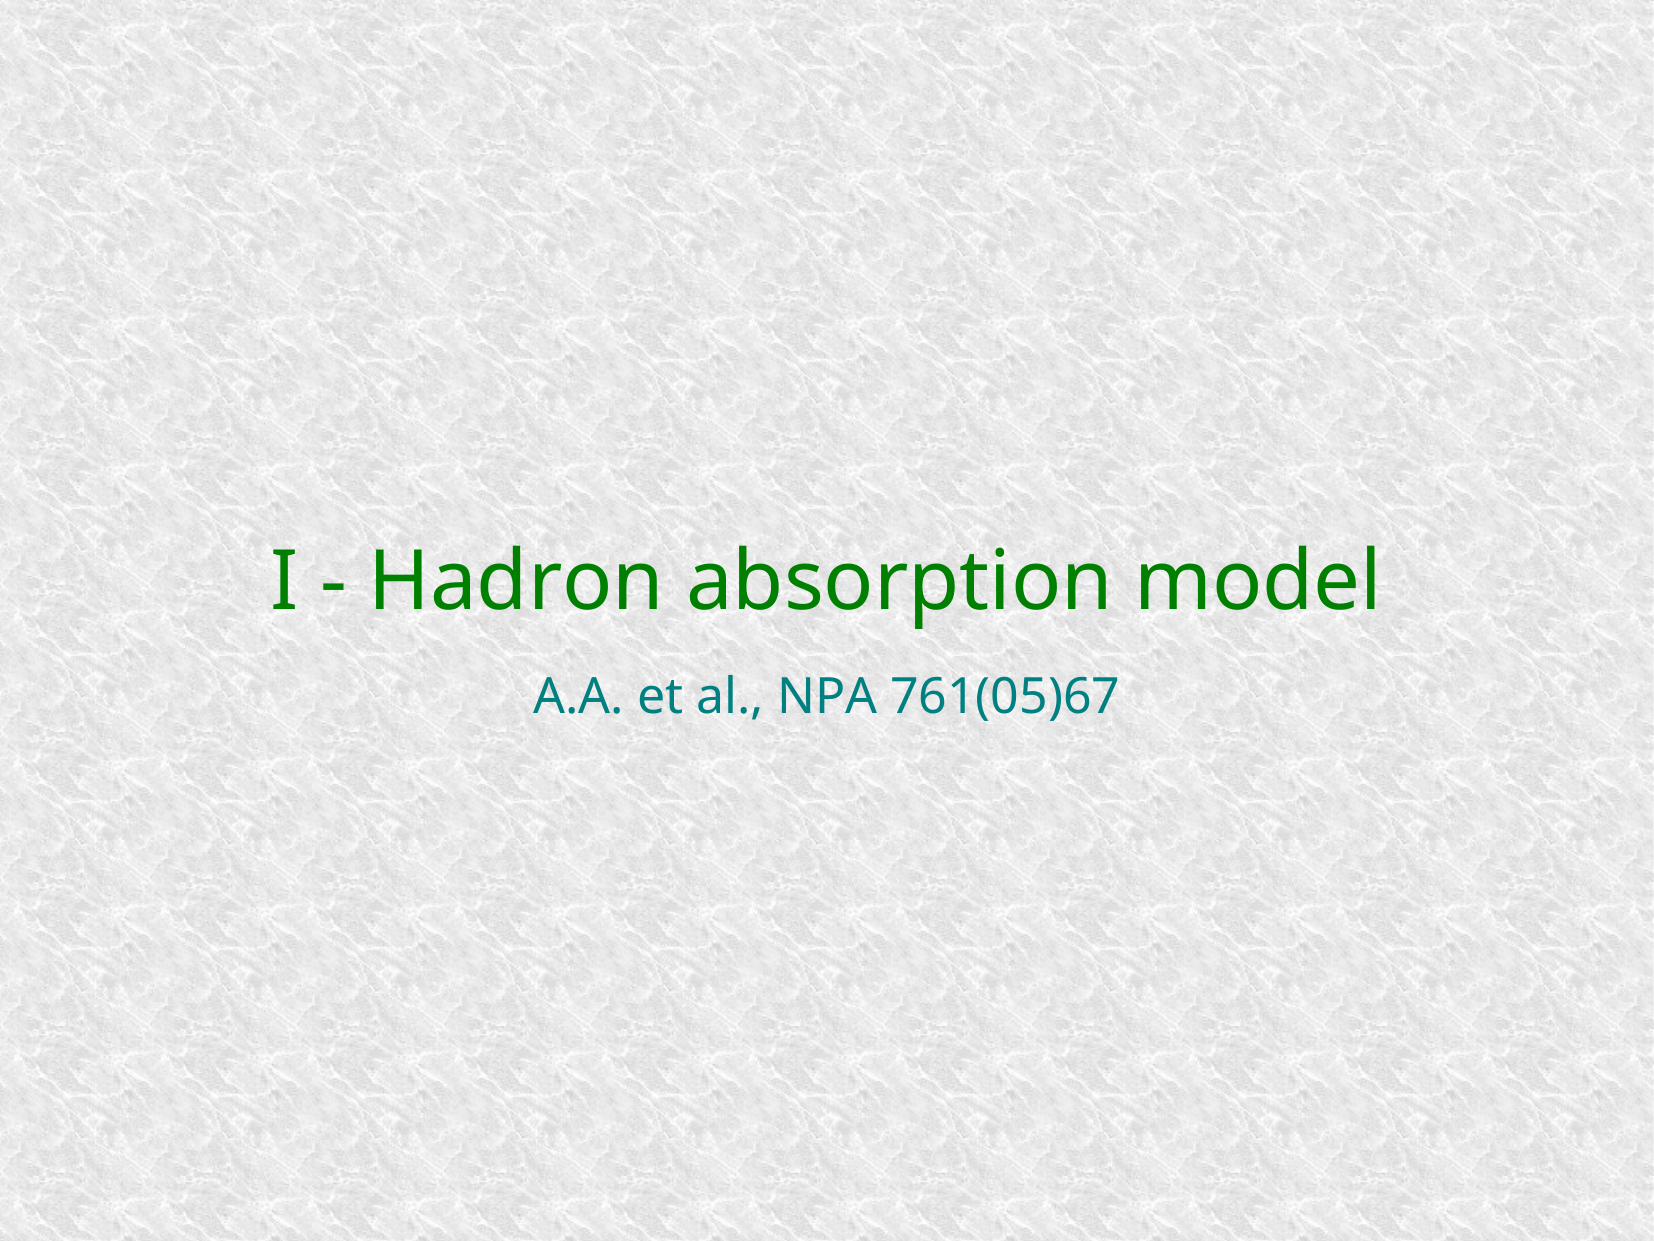

I - Hadron absorption model
A.A. et al., NPA 761(05)67